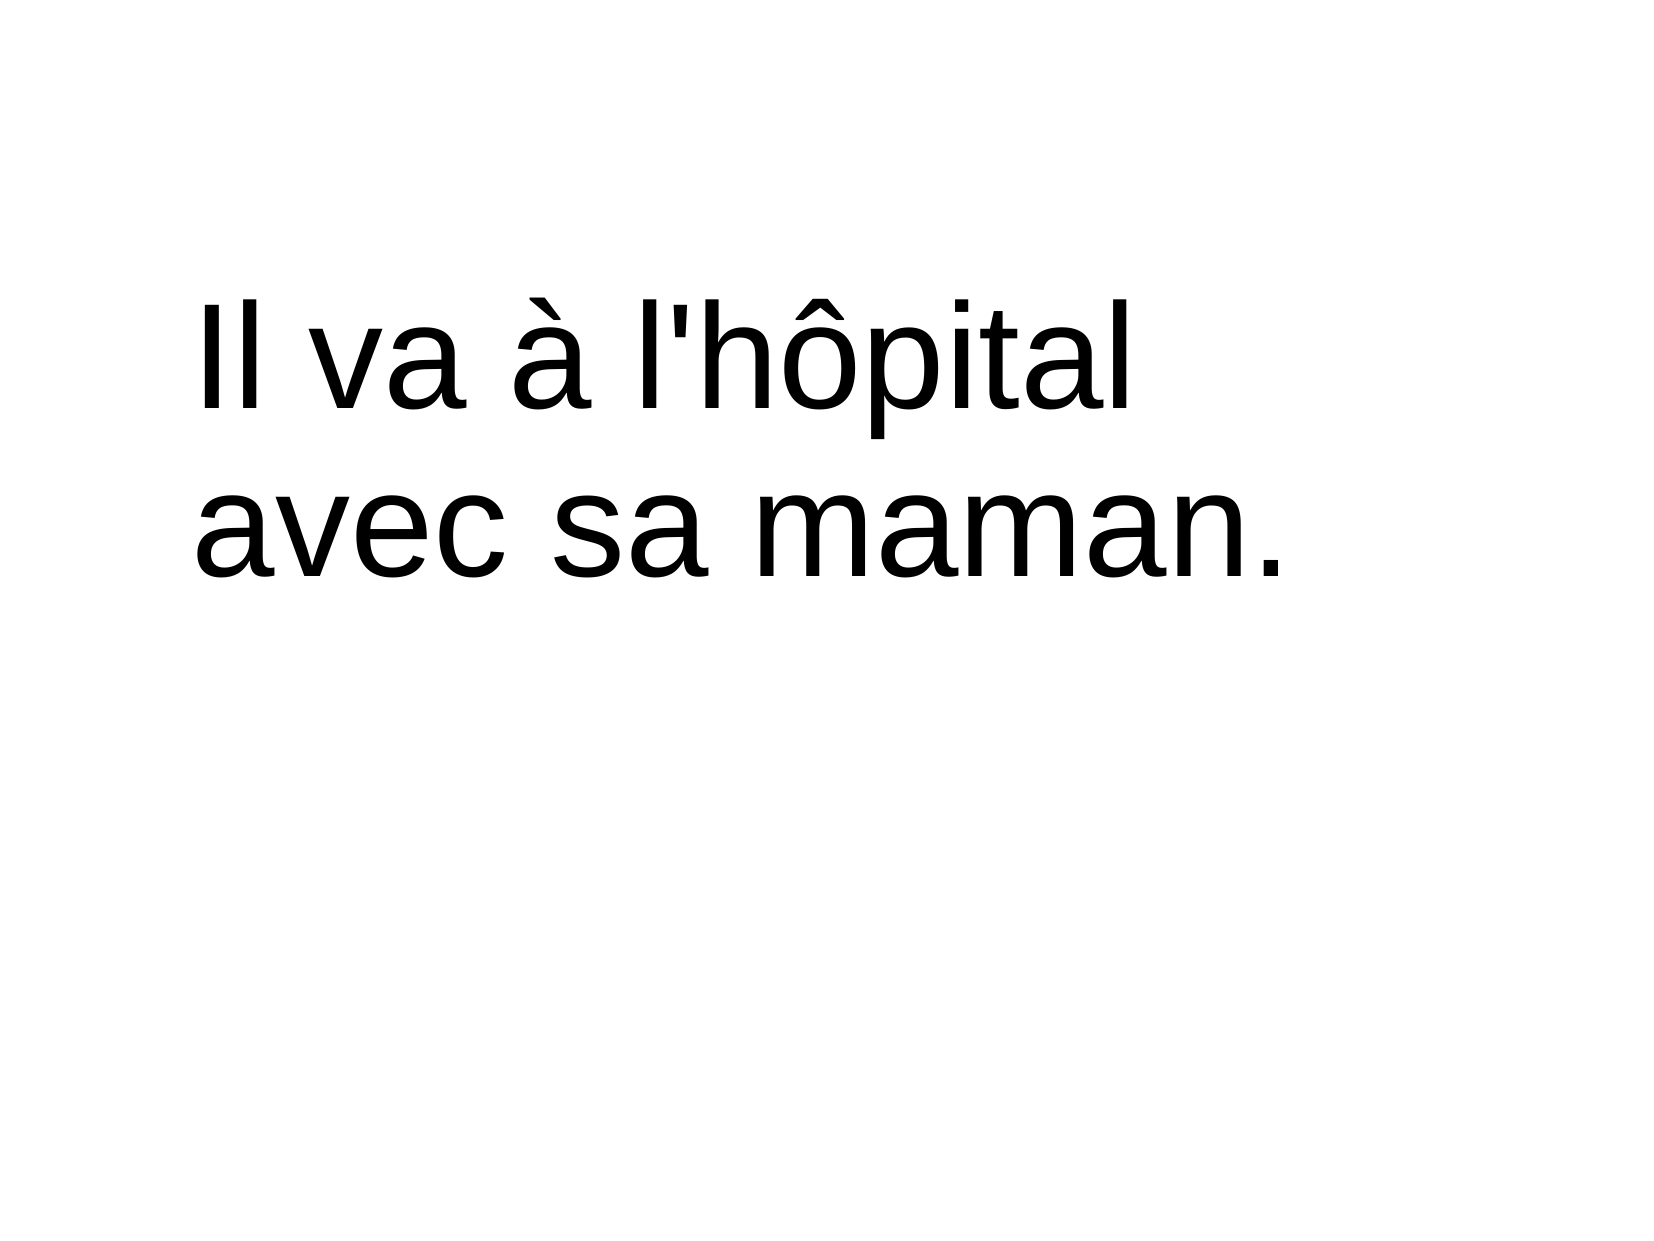

Il va à l'hôpital avec sa maman.